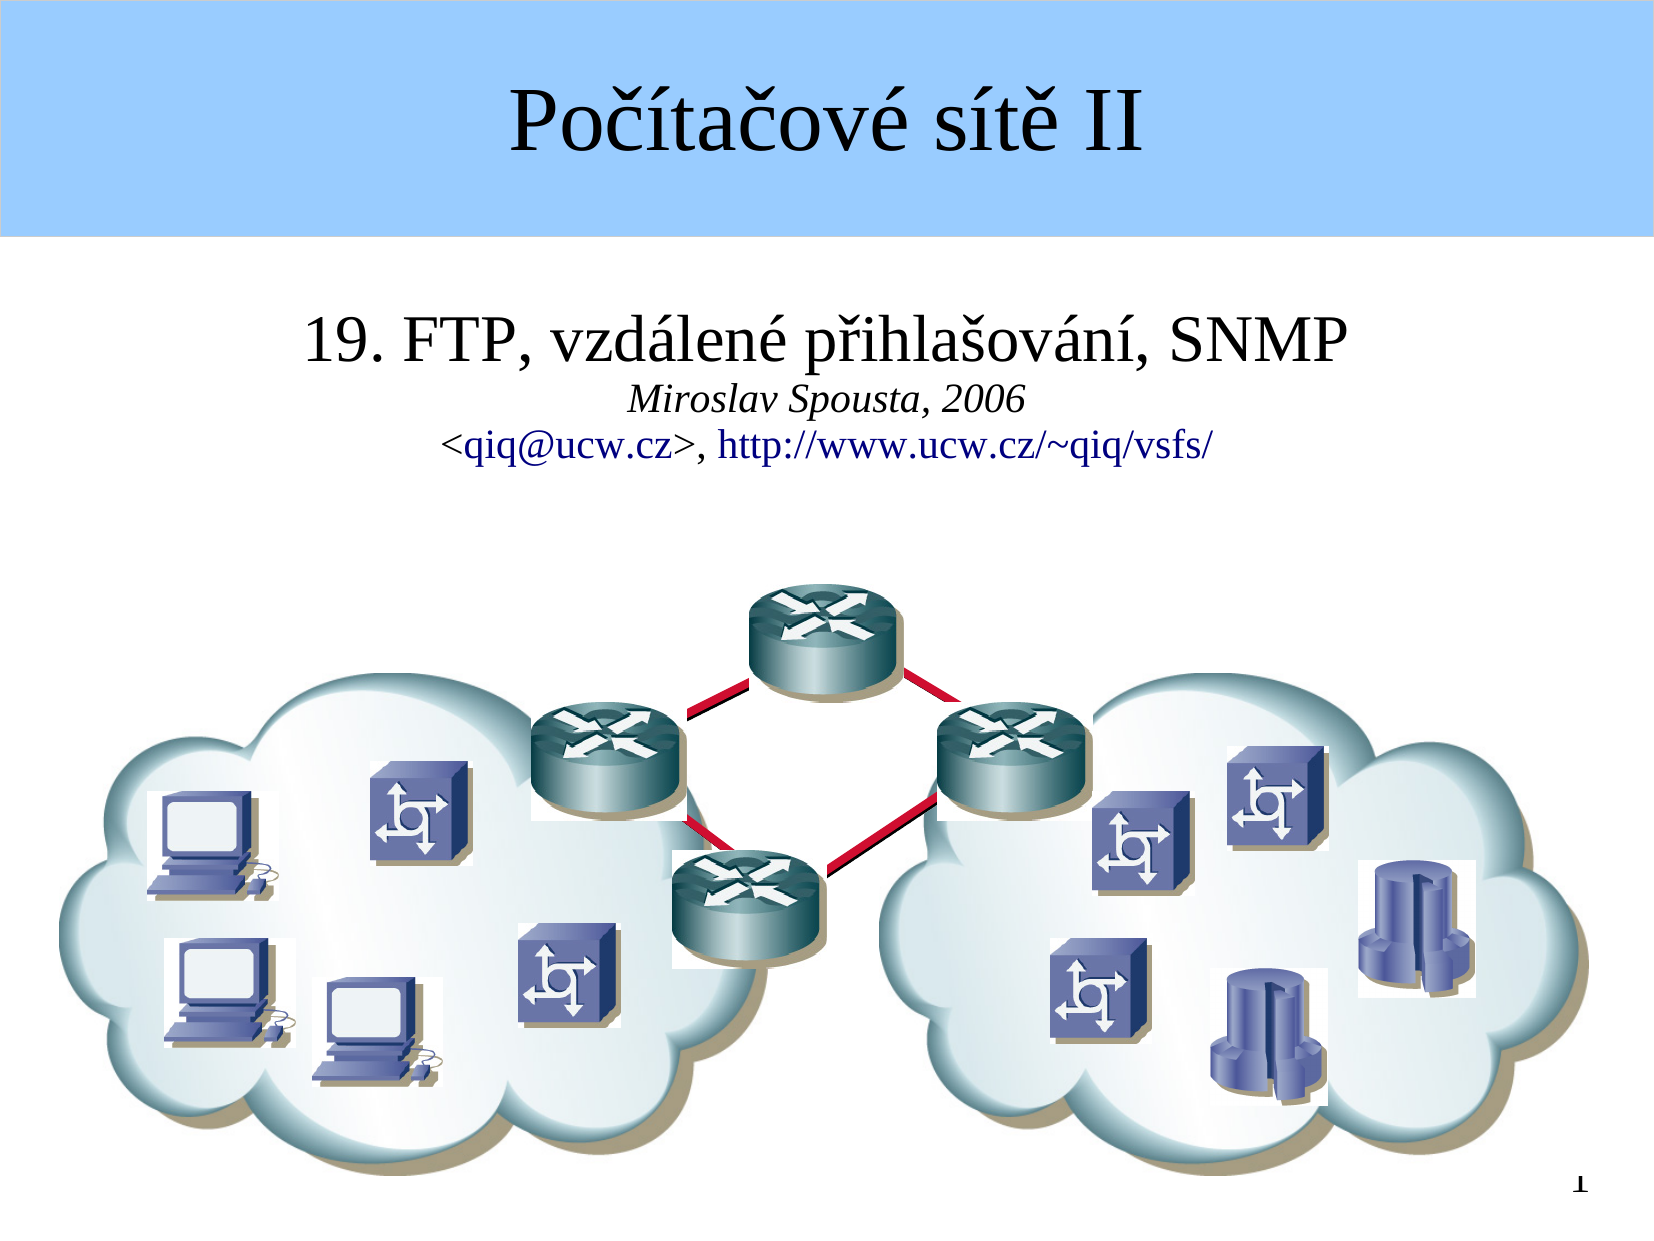

# Počítačové sítě II
19. FTP, vzdálené přihlašování, SNMP
Miroslav Spousta, 2006
<qiq@ucw.cz>, http://www.ucw.cz/~qiq/vsfs/